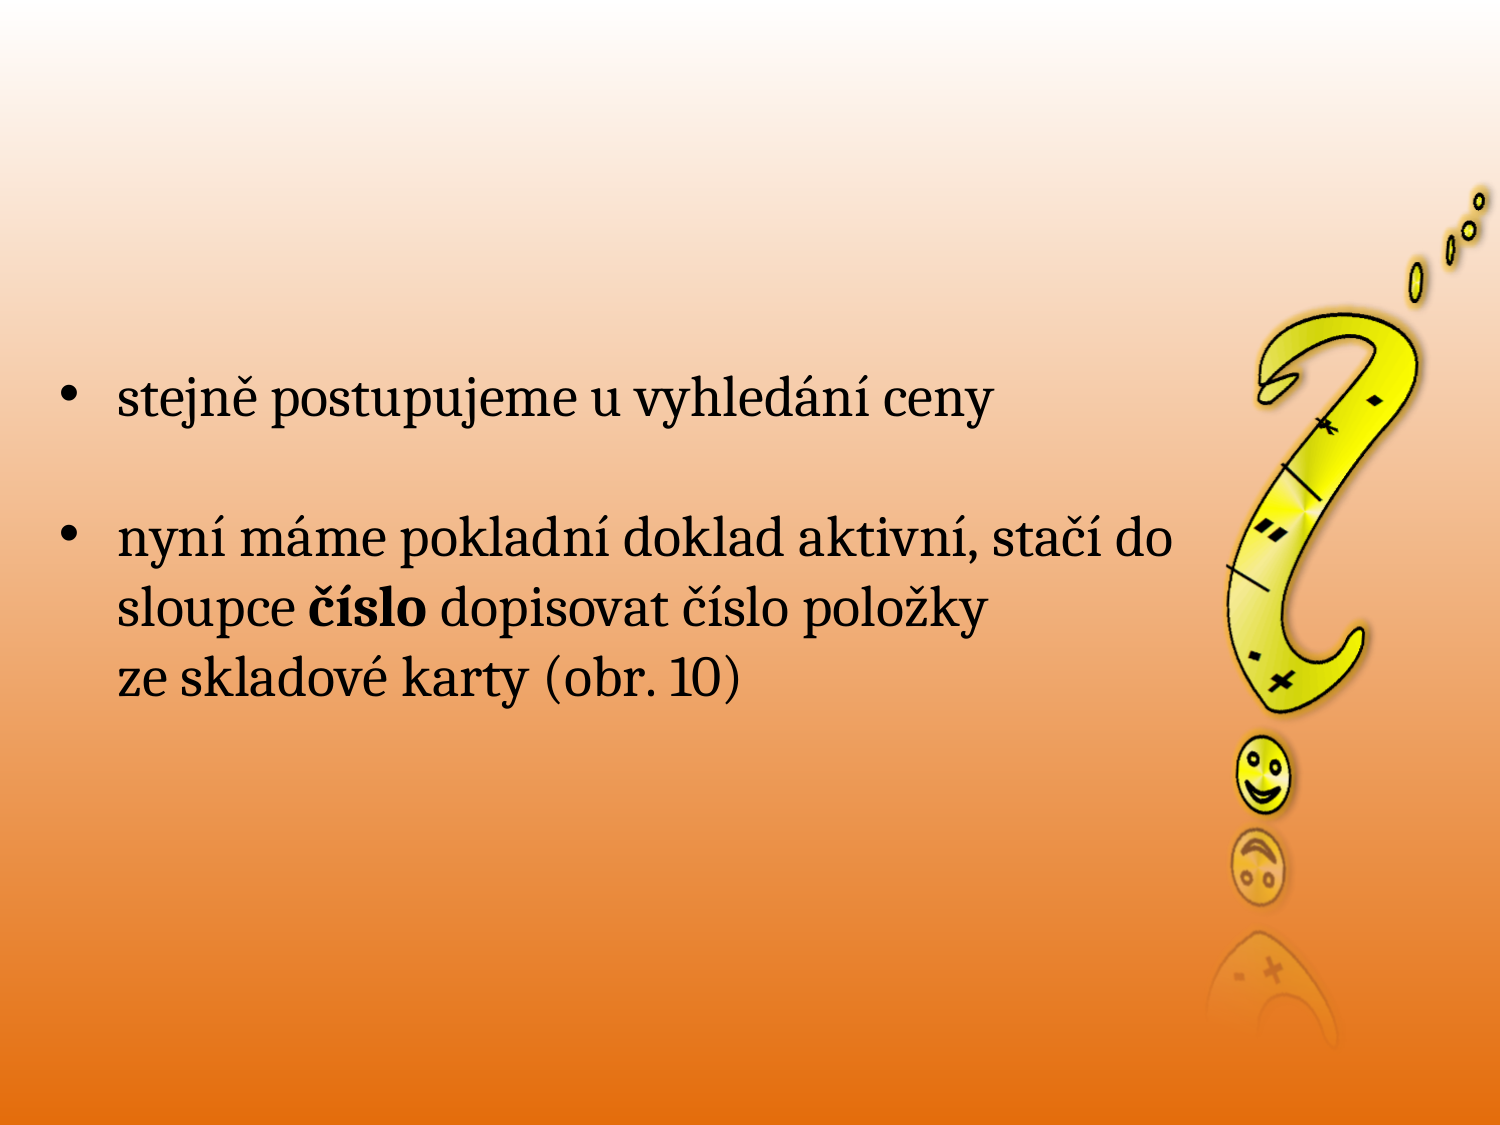

stejně postupujeme u vyhledání ceny
nyní máme pokladní doklad aktivní, stačí do sloupce číslo dopisovat číslo položky
	ze skladové karty (obr. 10)